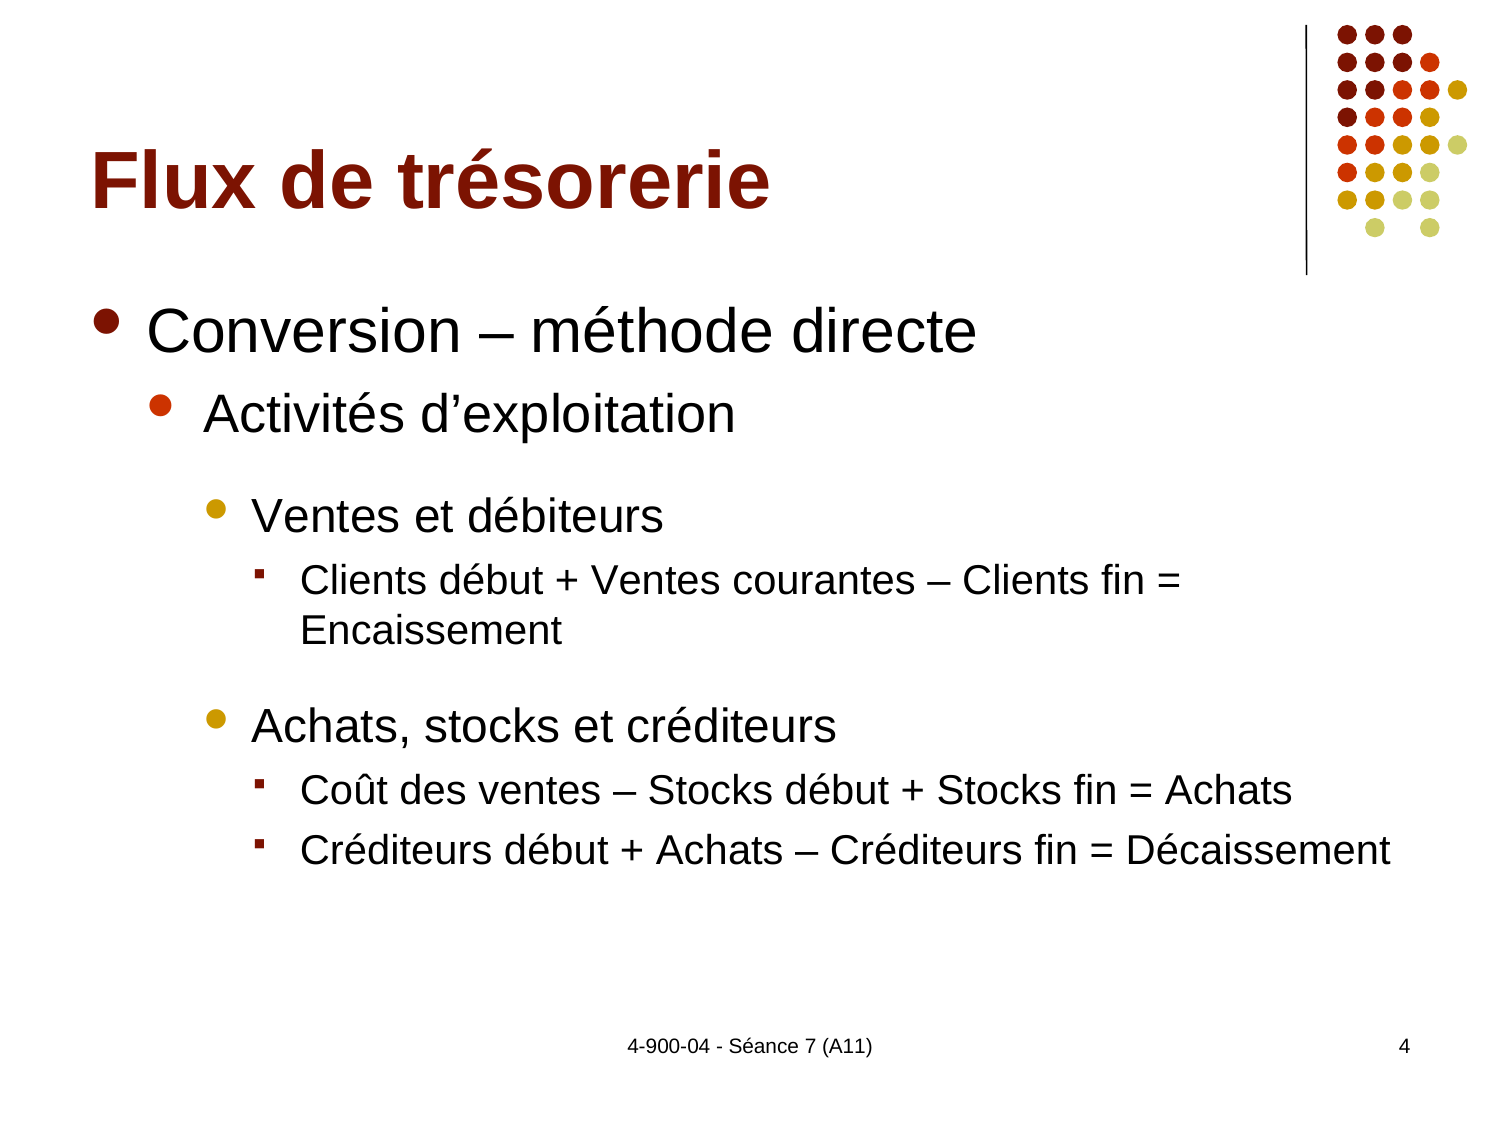

Flux de trésorerie
Conversion – méthode directe
Activités d’exploitation
Ventes et débiteurs
Clients début + Ventes courantes – Clients fin = Encaissement
Achats, stocks et créditeurs
Coût des ventes – Stocks début + Stocks fin = Achats
Créditeurs début + Achats – Créditeurs fin = Décaissement
4-900-04 - Séance 7 (A11)